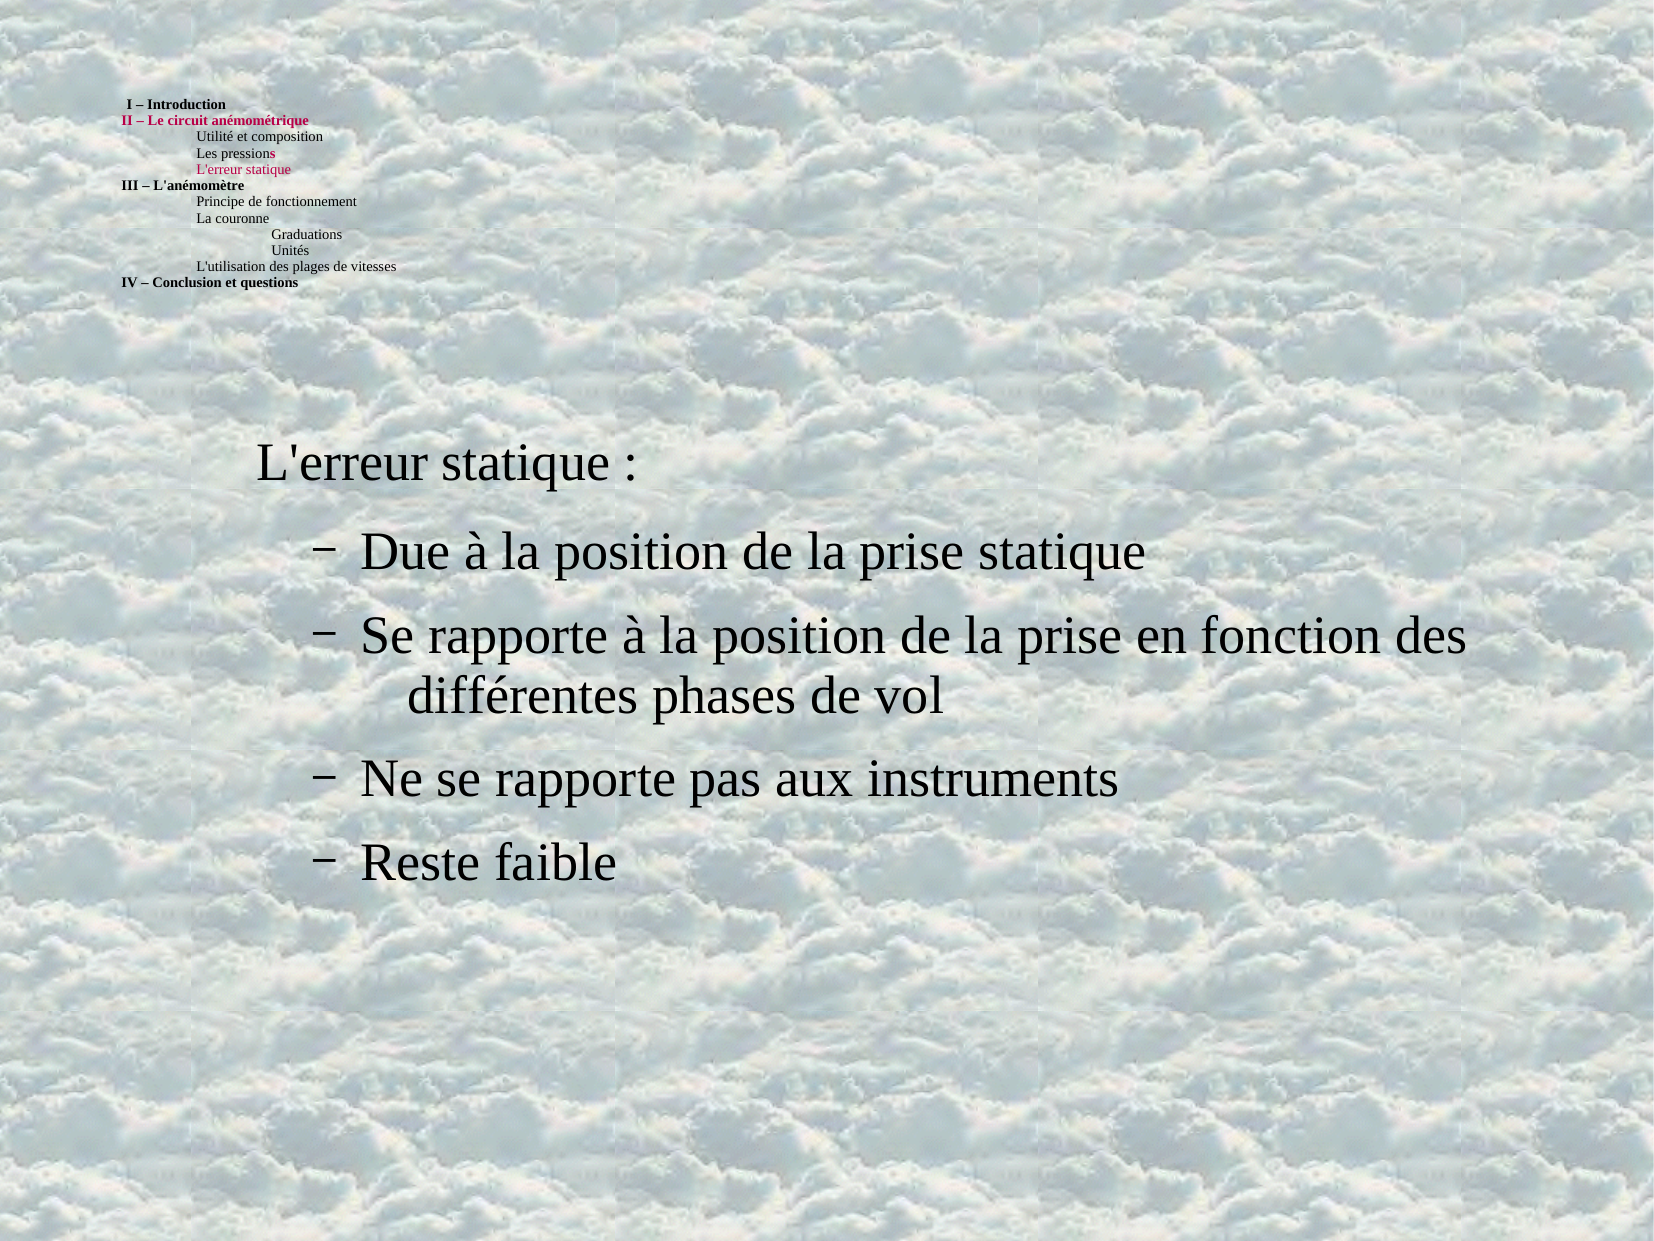

# I – Introduction II – Le circuit anémométrique Utilité et composition Les pressions L'erreur statique III – L'anémomètre Principe de fonctionnement La couronne Graduations Unités L'utilisation des plages de vitesses IV – Conclusion et questions
L'erreur statique :
Due à la position de la prise statique
Se rapporte à la position de la prise en fonction des différentes phases de vol
Ne se rapporte pas aux instruments
Reste faible